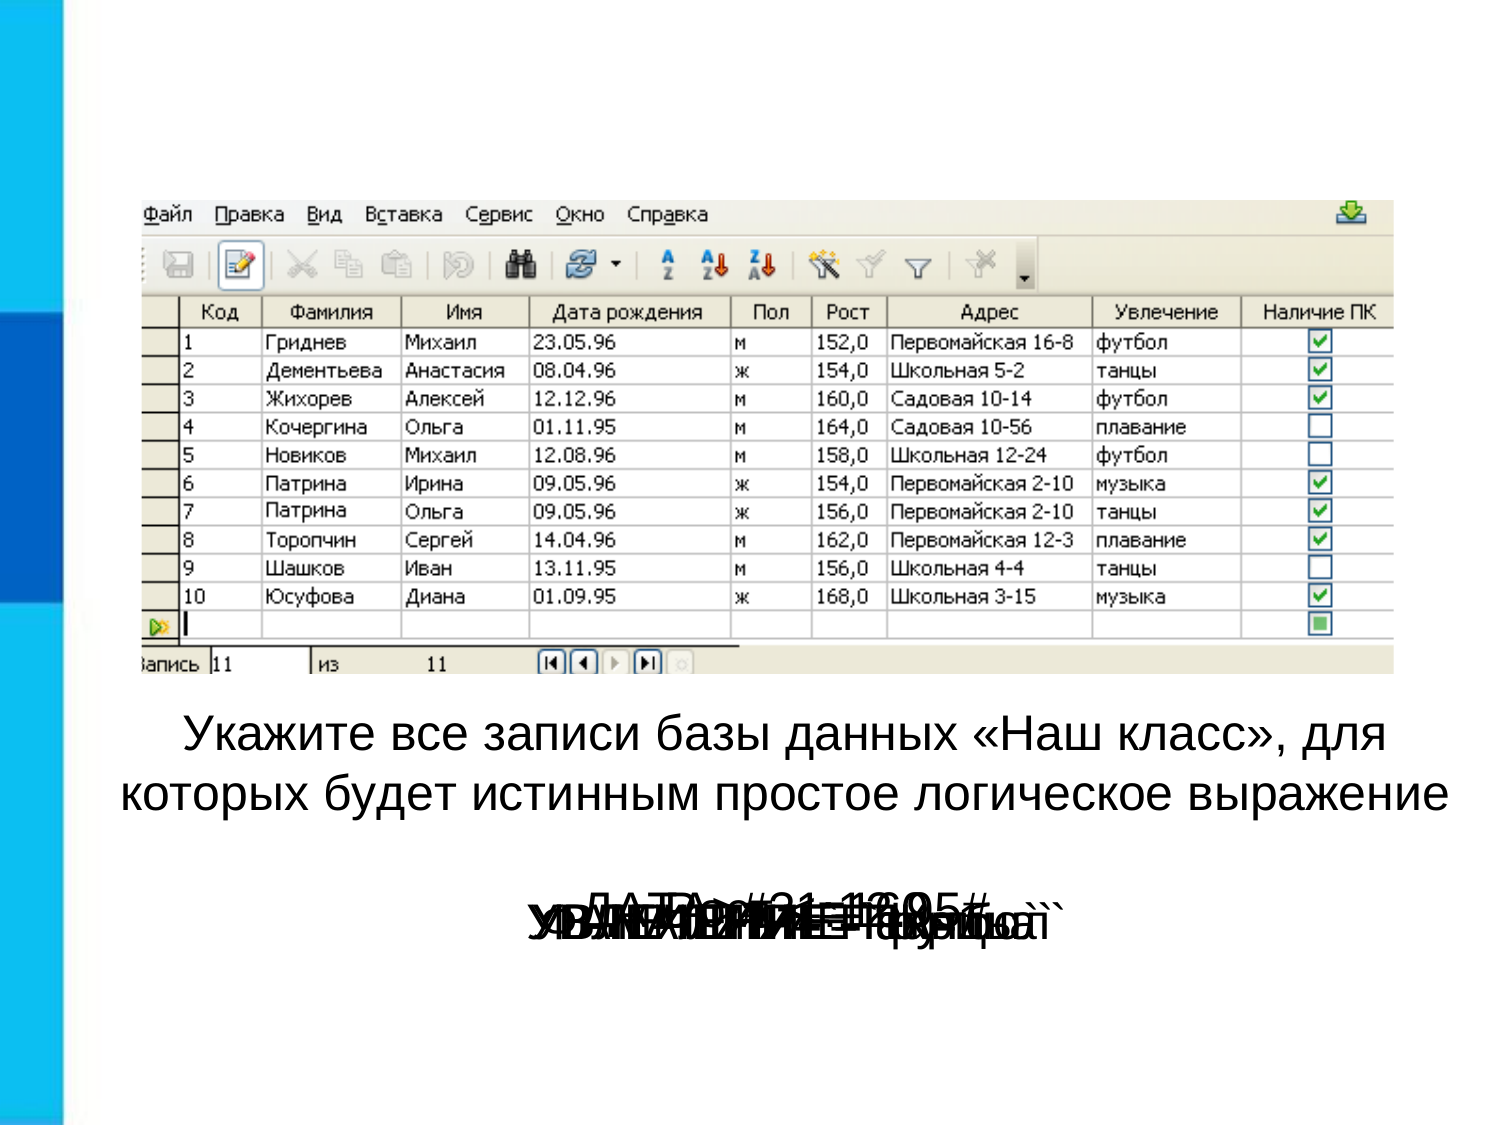

Укажите все записи базы данных «Наш класс», для
которых будет истинным простое логическое выражение
ДАТА>#31.12.95#
Рост <=160
УВЛЕЧЕНИЕ=`танцы`
УВЛЕЧЕНИЕ=`футбол`
ФАМИЛИЯ=`Патрина`
НАЛИЧИЕ ПК=1